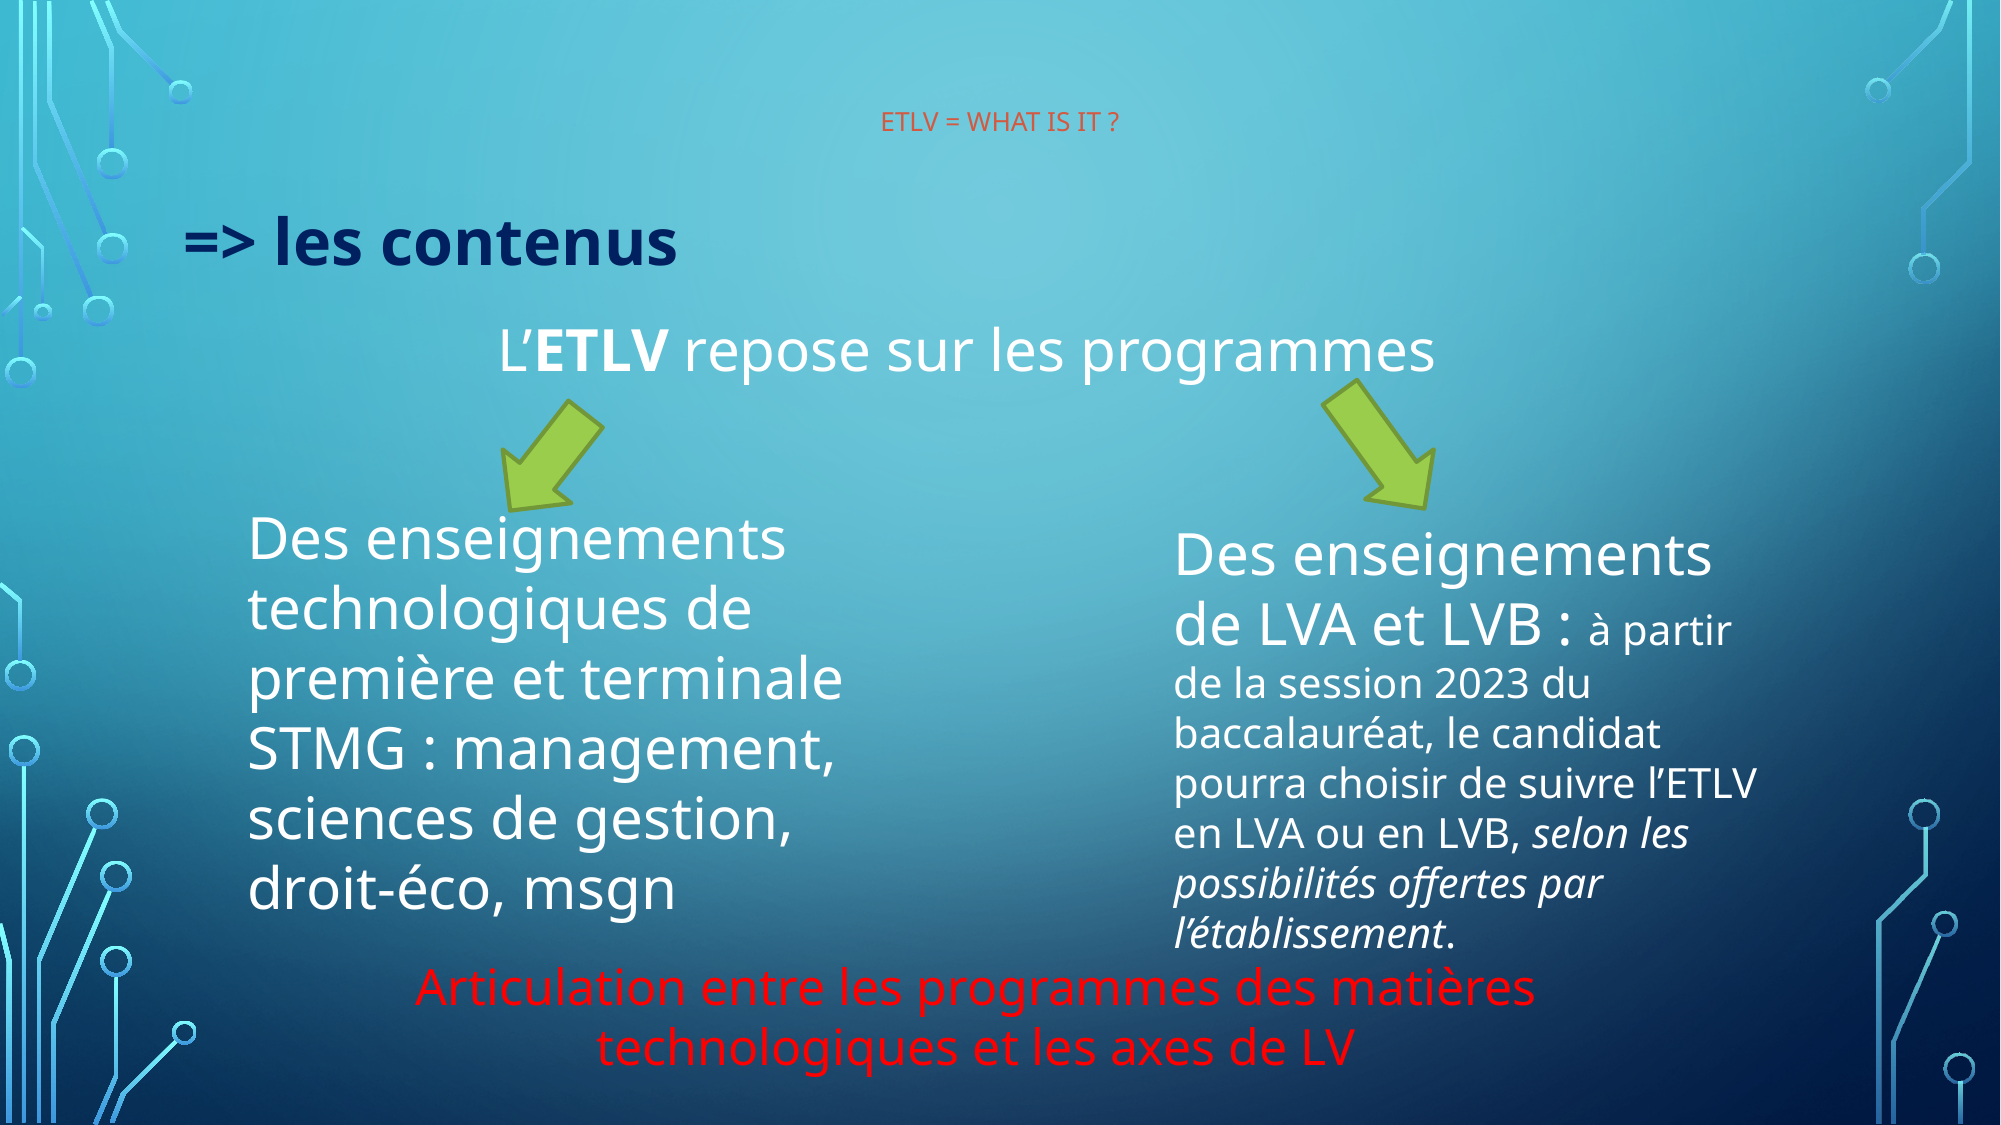

ETLV = what is it ?
=> les contenus
L’ETLV repose sur les programmes
Des enseignements technologiques de première et terminale STMG : management, sciences de gestion, droit-éco, msgn
Des enseignements de LVA et LVB : à partir de la session 2023 du baccalauréat, le candidat pourra choisir de suivre l’ETLV en LVA ou en LVB, selon les possibilités offertes par l’établissement.
Articulation entre les programmes des matières technologiques et les axes de LV